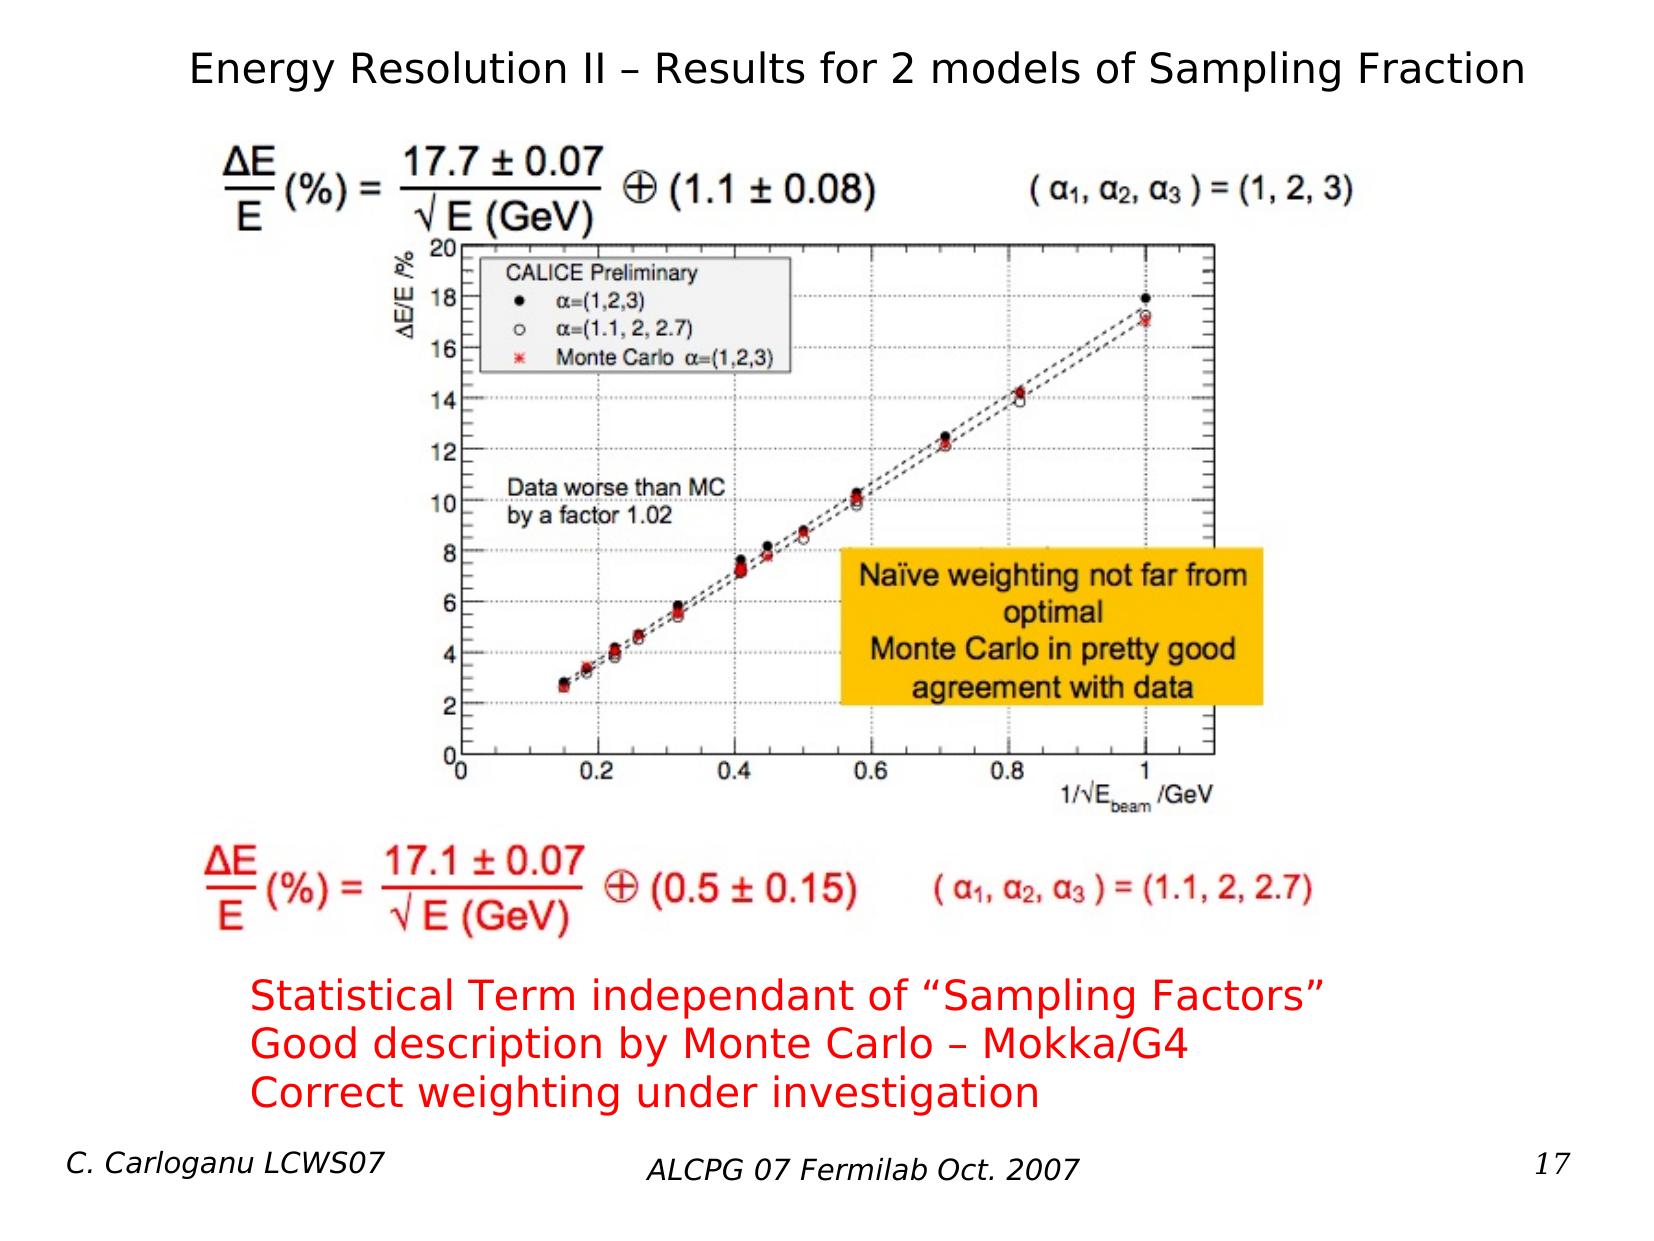

Energy Resolution II – Results for 2 models of Sampling Fraction
Statistical Term independant of “Sampling Factors”
Good description by Monte Carlo – Mokka/G4
Correct weighting under investigation
June 1st, 2007
C. Carloganu LCWS07
17
LCWS 2007 ----- Hamburg ----- A.-M. Magnan (IC London)